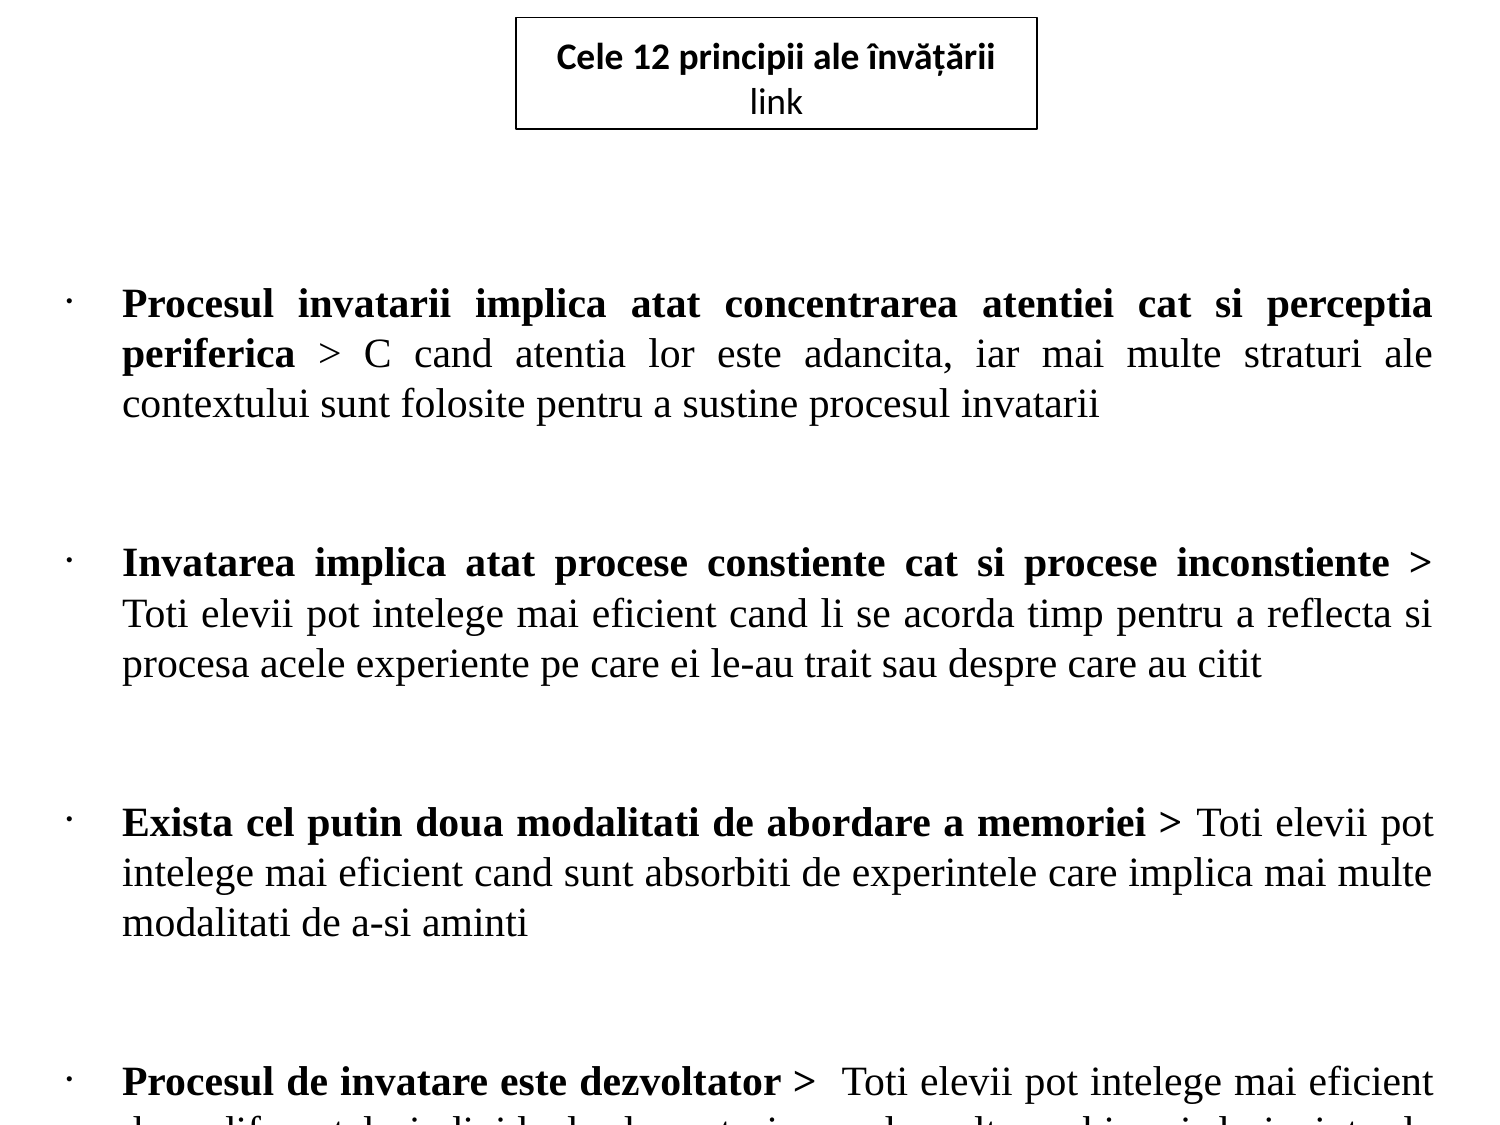

# Cele 12 principii ale învățării link
Procesul invatarii implica atat concentrarea atentiei cat si perceptia periferica > C cand atentia lor este adancita, iar mai multe straturi ale contextului sunt folosite pentru a sustine procesul invatarii
Invatarea implica atat procese constiente cat si procese inconstiente > Toti elevii pot intelege mai eficient cand li se acorda timp pentru a reflecta si procesa acele experiente pe care ei le-au trait sau despre care au citit
Exista cel putin doua modalitati de abordare a memoriei > Toti elevii pot intelege mai eficient cand sunt absorbiti de experintele care implica mai multe modalitati de a-si aminti
Procesul de invatare este dezvoltator > Toti elevii pot intelege mai eficient daca diferentele individuale de maturizare, dezvoltare chiar si de inainte de invatare sunt luate in considerare.
Procesul de invatare complex este intensificat de provacari si inhibat de amenintari asociate cu neajutorarea si/sau oboseala > Toti elevii pot intelege mai eficient daca sunt intr-un mediu de sustinere, abilitare si de provocare in mod intrinsec
Fiecare minte este unic construita > Toti elevii pot intelege mai eficient cand sunt angajate talentele si capacitatile lor unice, individuale